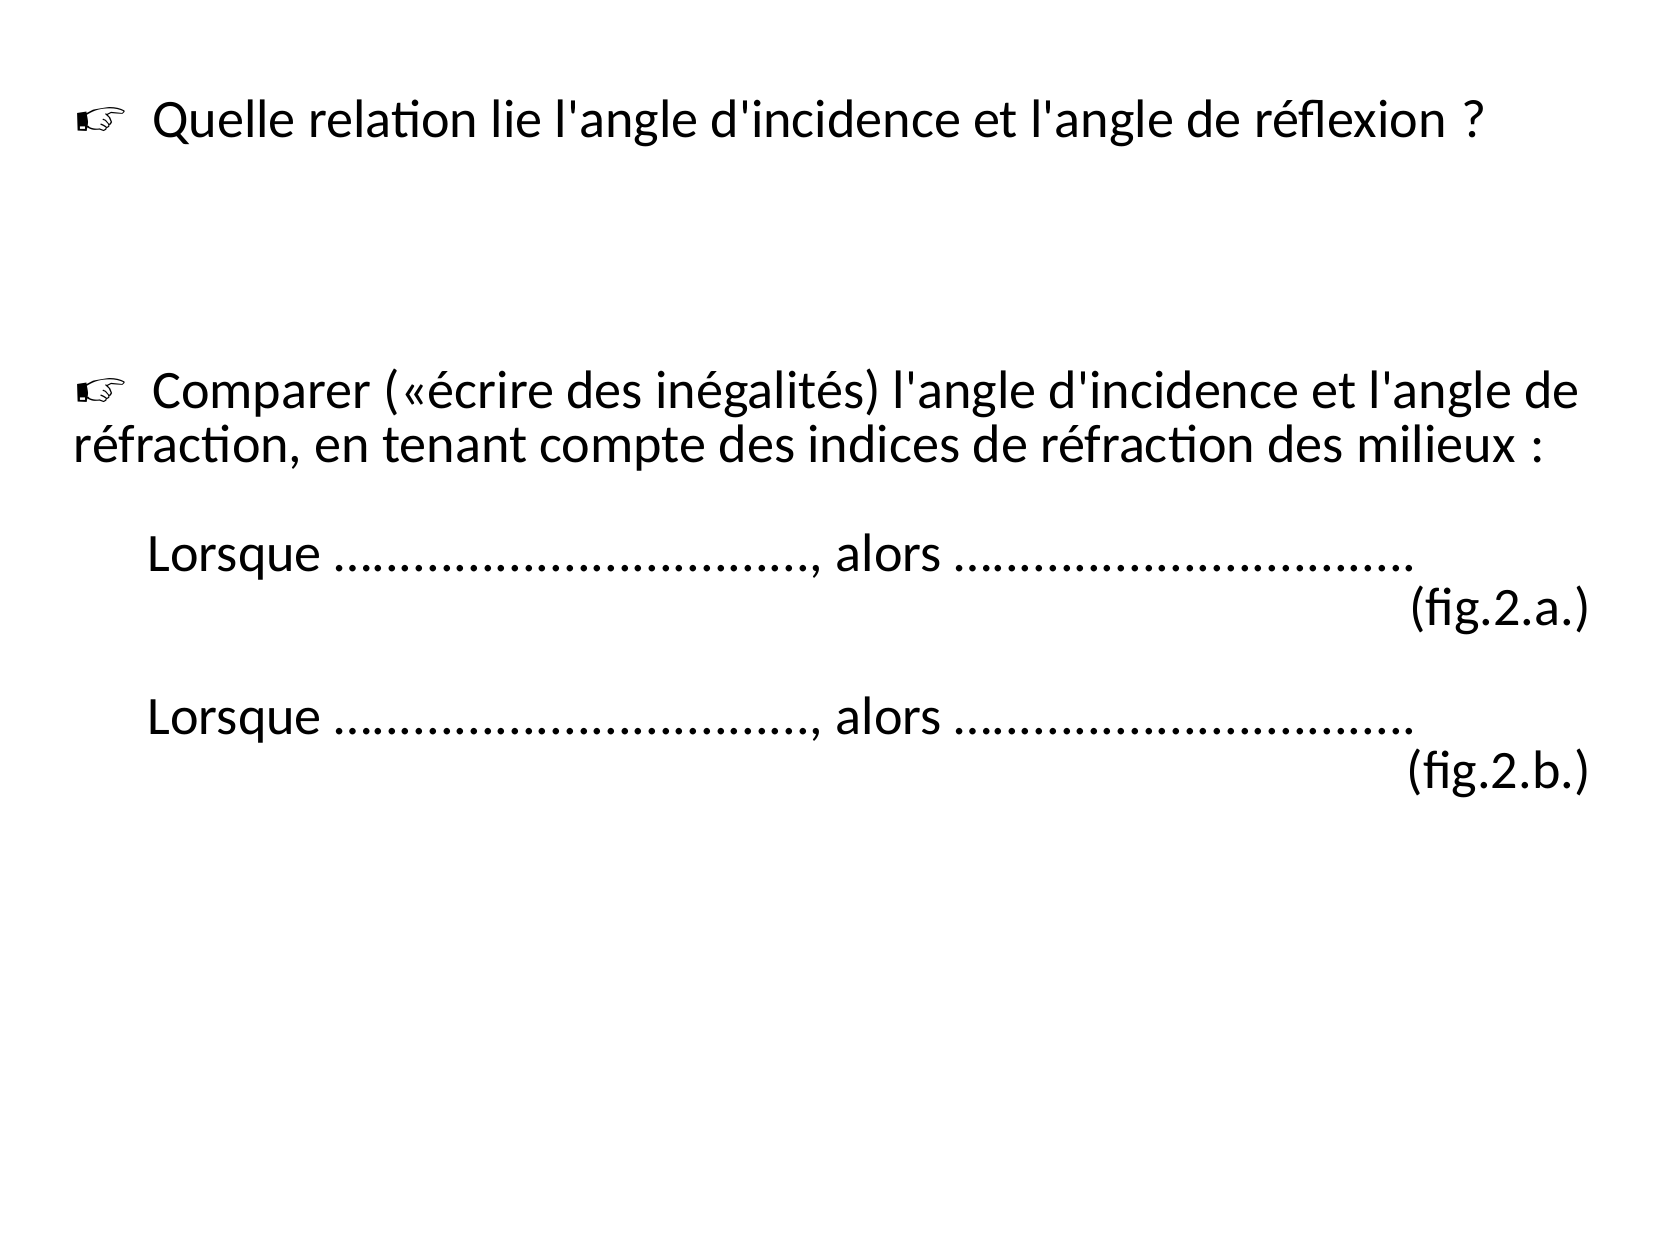

 Quelle relation lie l'angle d'incidence et l'angle de réflexion ?
 Comparer («écrire des inégalités) l'angle d'incidence et l'angle de réfraction, en tenant compte des indices de réfraction des milieux :
	Lorsque …................................, alors …...............................
 (fig.2.a.)
	Lorsque …................................, alors …...............................
 (fig.2.b.)